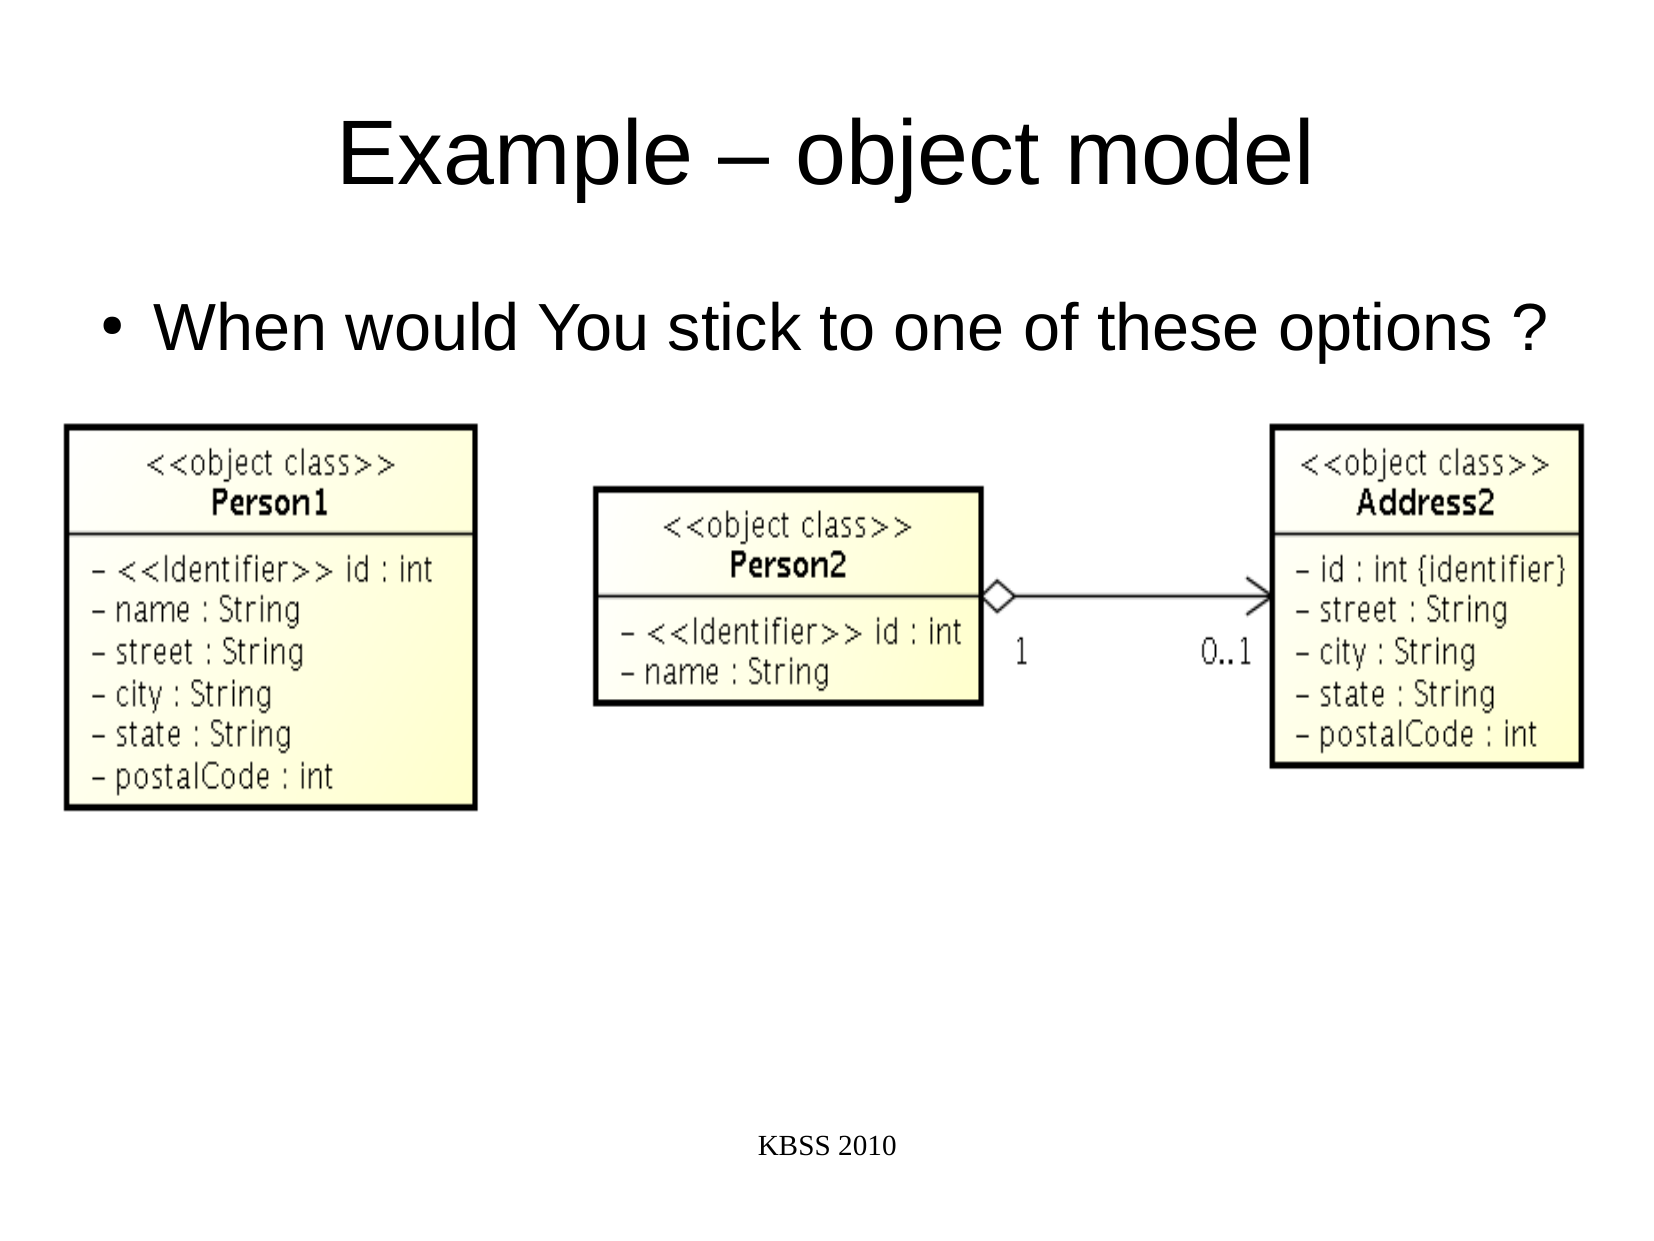

# Example – object model
When would You stick to one of these options ?
KBSS 2010